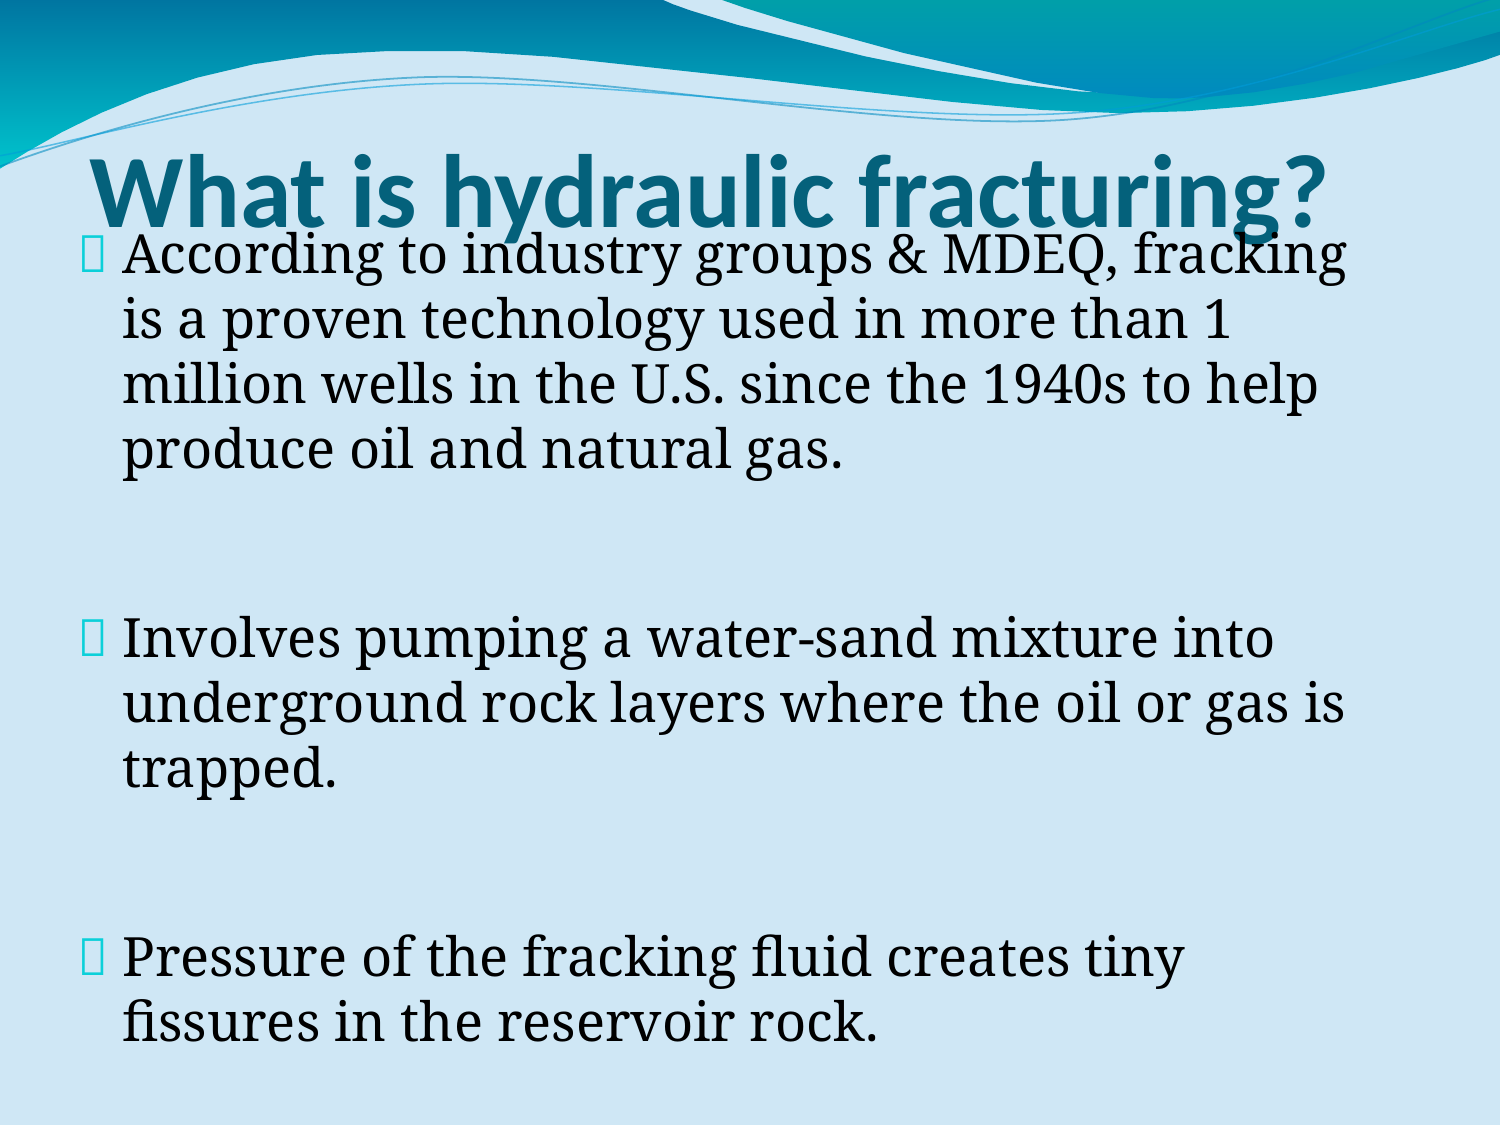

# What is hydraulic fracturing?
According to industry groups & MDEQ, fracking is a proven technology used in more than 1 million wells in the U.S. since the 1940s to help produce oil and natural gas.
Involves pumping a water-sand mixture into underground rock layers where the oil or gas is trapped.
Pressure of the fracking fluid creates tiny fissures in the reservoir rock.
Sand holds open the fissures, allowing the oil or gas to escape and flow up the well.